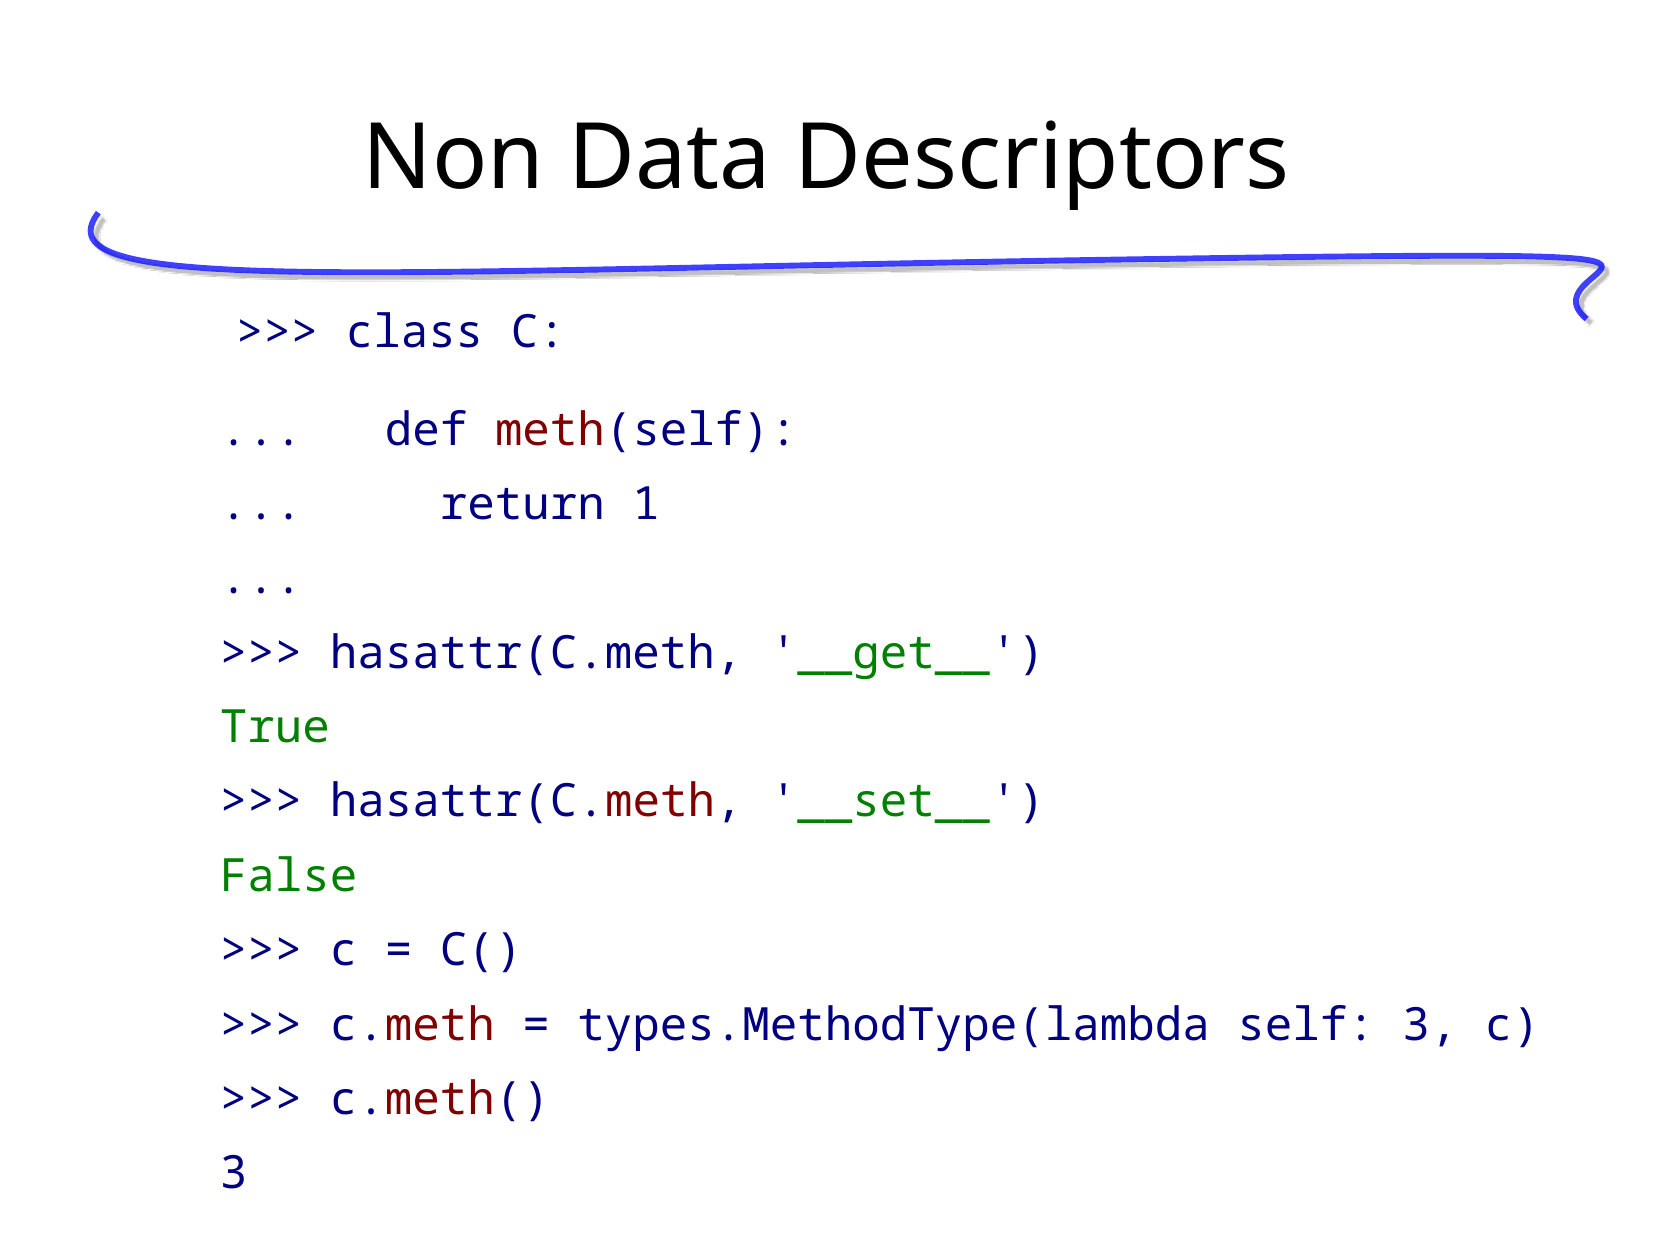

Non Data Descriptors
# >>> class C:
 ... def meth(self):
 ... return 1
 ...
 >>> hasattr(C.meth, '__get__')
 True
 >>> hasattr(C.meth, '__set__')
 False
 >>> c = C()
 >>> c.meth = types.MethodType(lambda self: 3, c)
 >>> c.meth()
 3